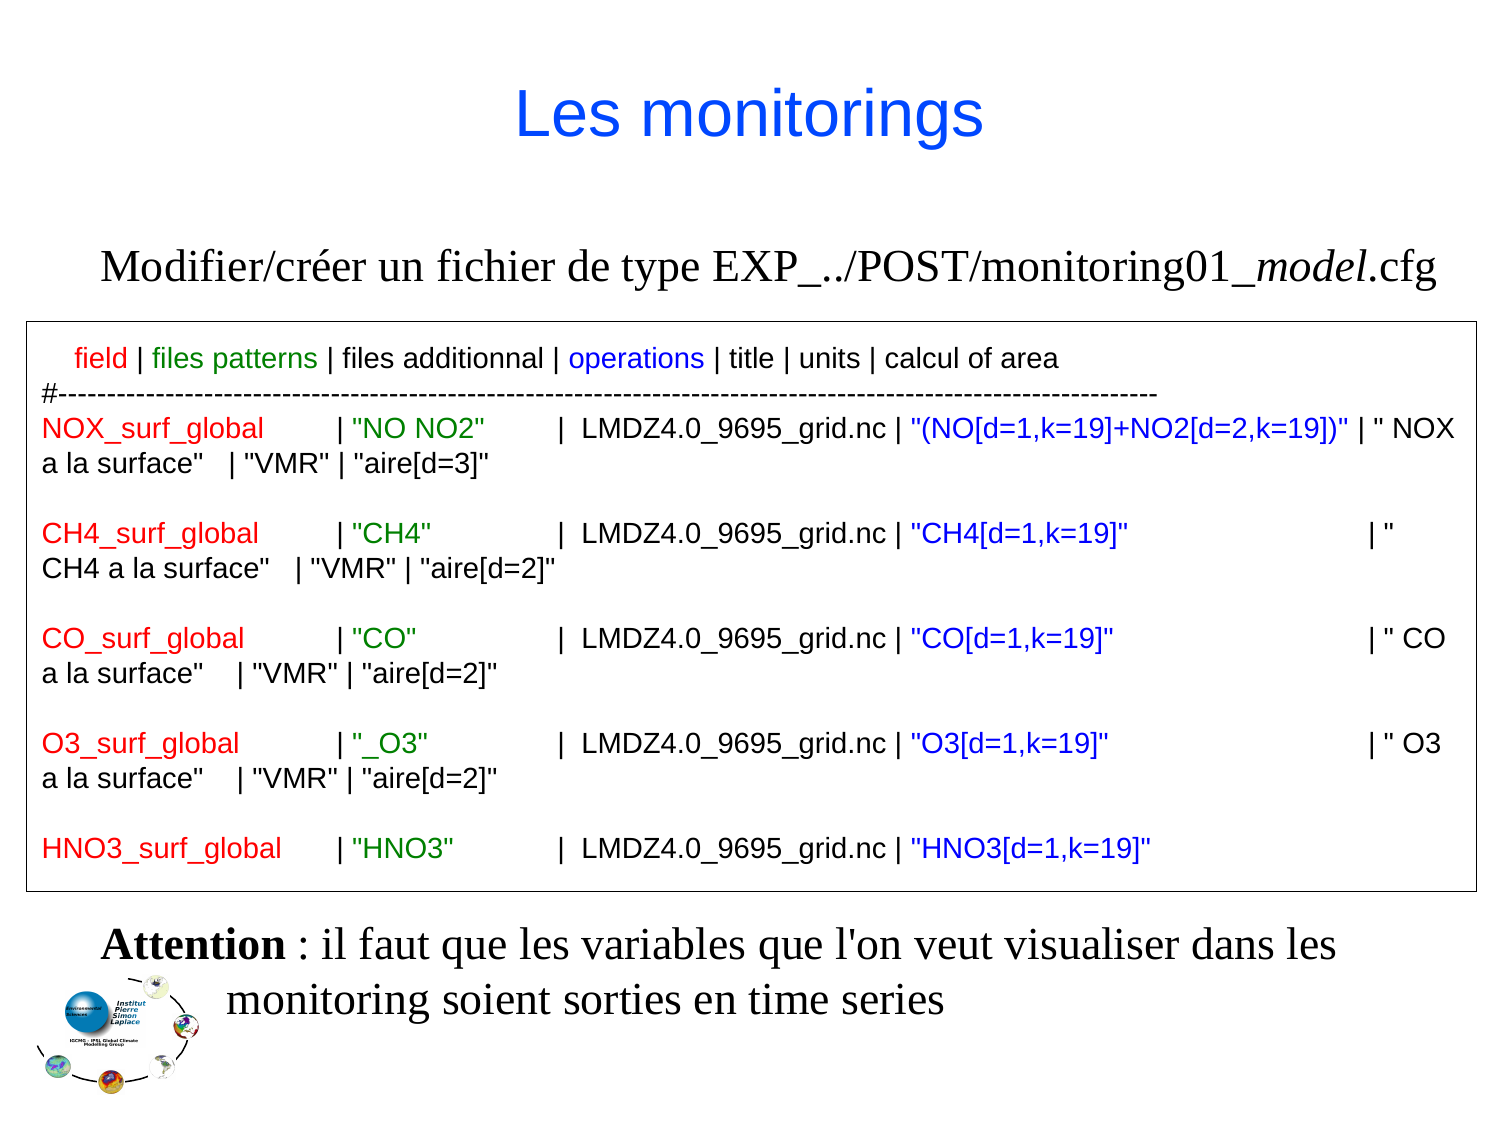

Les monitorings
# Modifier/créer un fichier de type EXP_../POST/monitoring01_model.cfg
Attention : il faut que les variables que l'on veut visualiser dans les monitoring soient sorties en time series
#----------------------------------------------------------------------------------------------------------------
# field | files patterns | files additionnal | operations | title | units | calcul of area
#-----------------------------------------------------------------------------------------------------------------
NOX_surf_global	| "NO NO2"	| LMDZ4.0_9695_grid.nc | "(NO[d=1,k=19]+NO2[d=2,k=19])" | " NOX a la surface" | "VMR" | "aire[d=3]"
CH4_surf_global		| "CH4" 		| LMDZ4.0_9695_grid.nc | "CH4[d=1,k=19]" 		| " CH4 a la surface" | "VMR" | "aire[d=2]"
CO_surf_global		| "CO" 		| LMDZ4.0_9695_grid.nc | "CO[d=1,k=19]" 		| " CO a la surface" | "VMR" | "aire[d=2]"
O3_surf_global		| "_O3" 		| LMDZ4.0_9695_grid.nc | "O3[d=1,k=19]"				| " O3 a la surface" | "VMR" | "aire[d=2]"
HNO3_surf_global	| "HNO3" 		| LMDZ4.0_9695_grid.nc | "HNO3[d=1,k=19]"			| " HNO3 a la surface" | "?" 	 | "aire[d=2]"